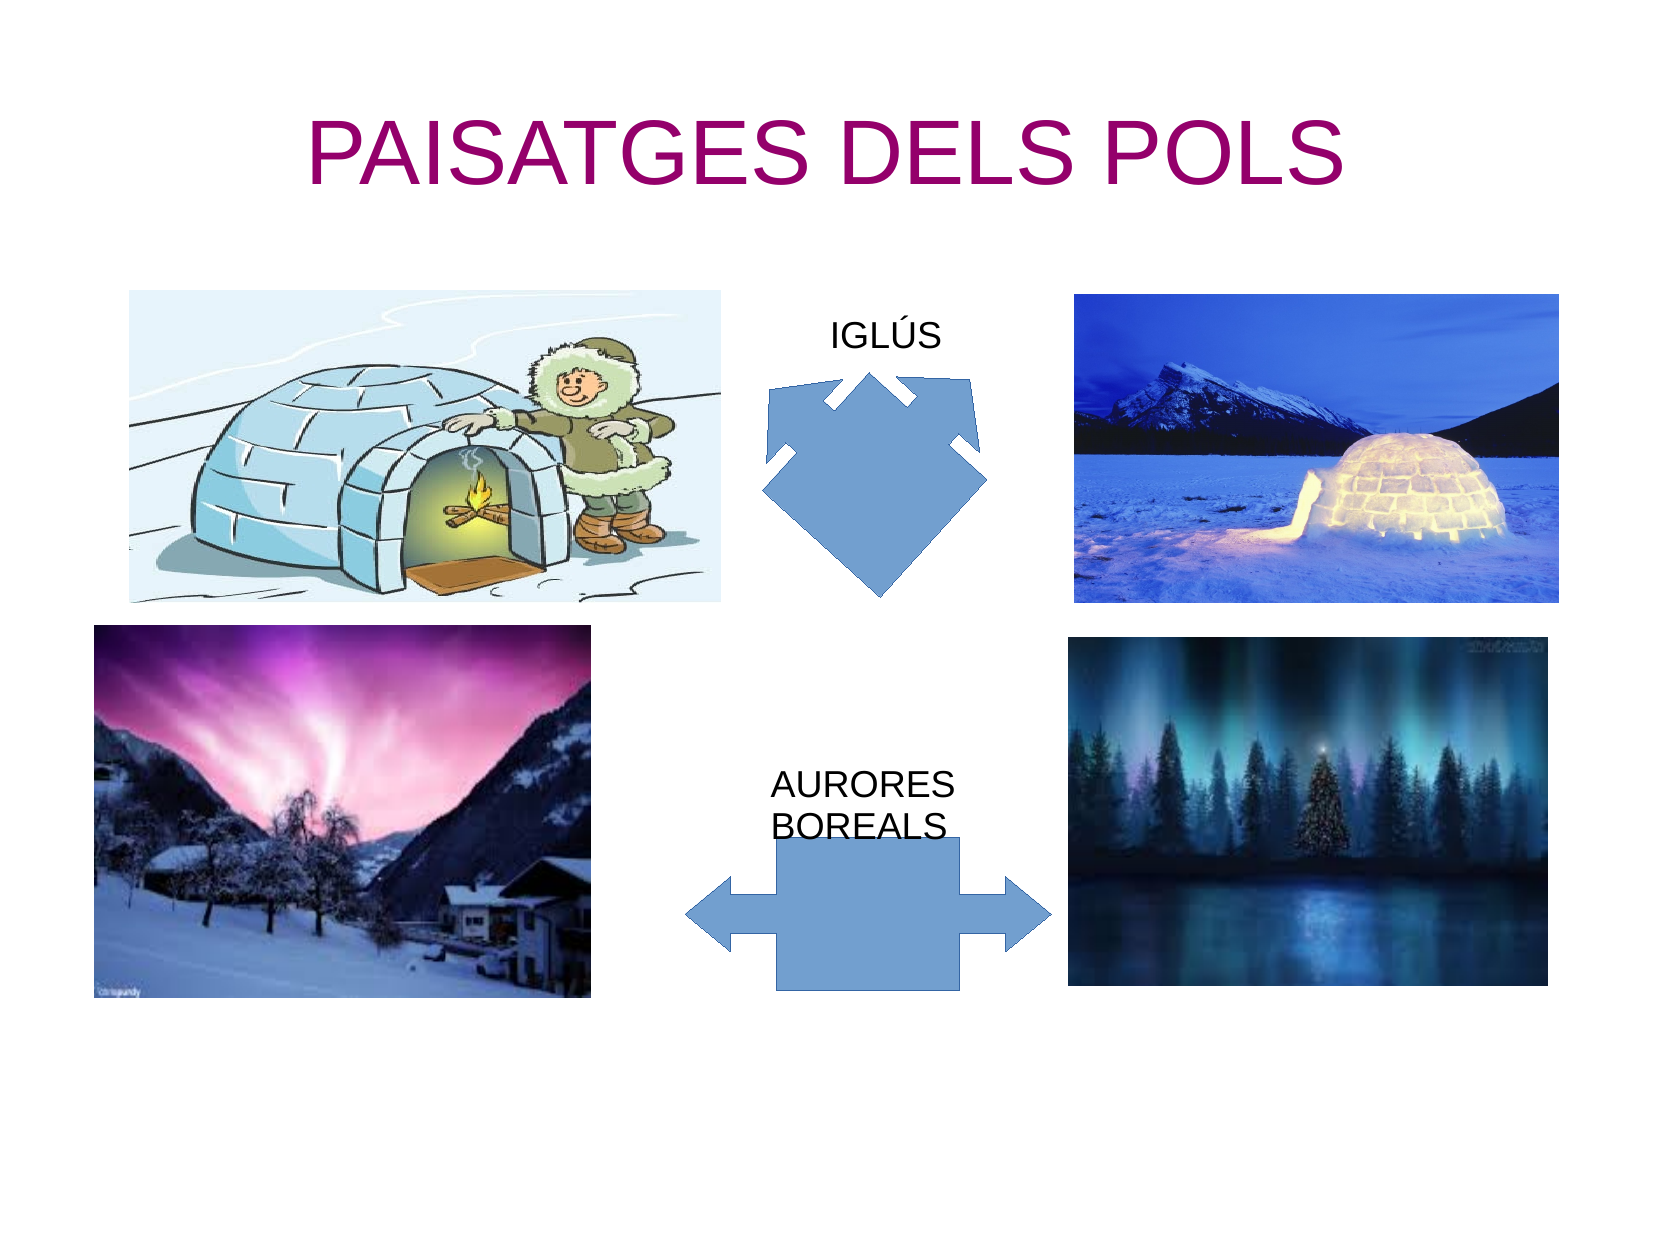

# PAISATGES DELS POLS
IGLÚS
AURORES BOREALS